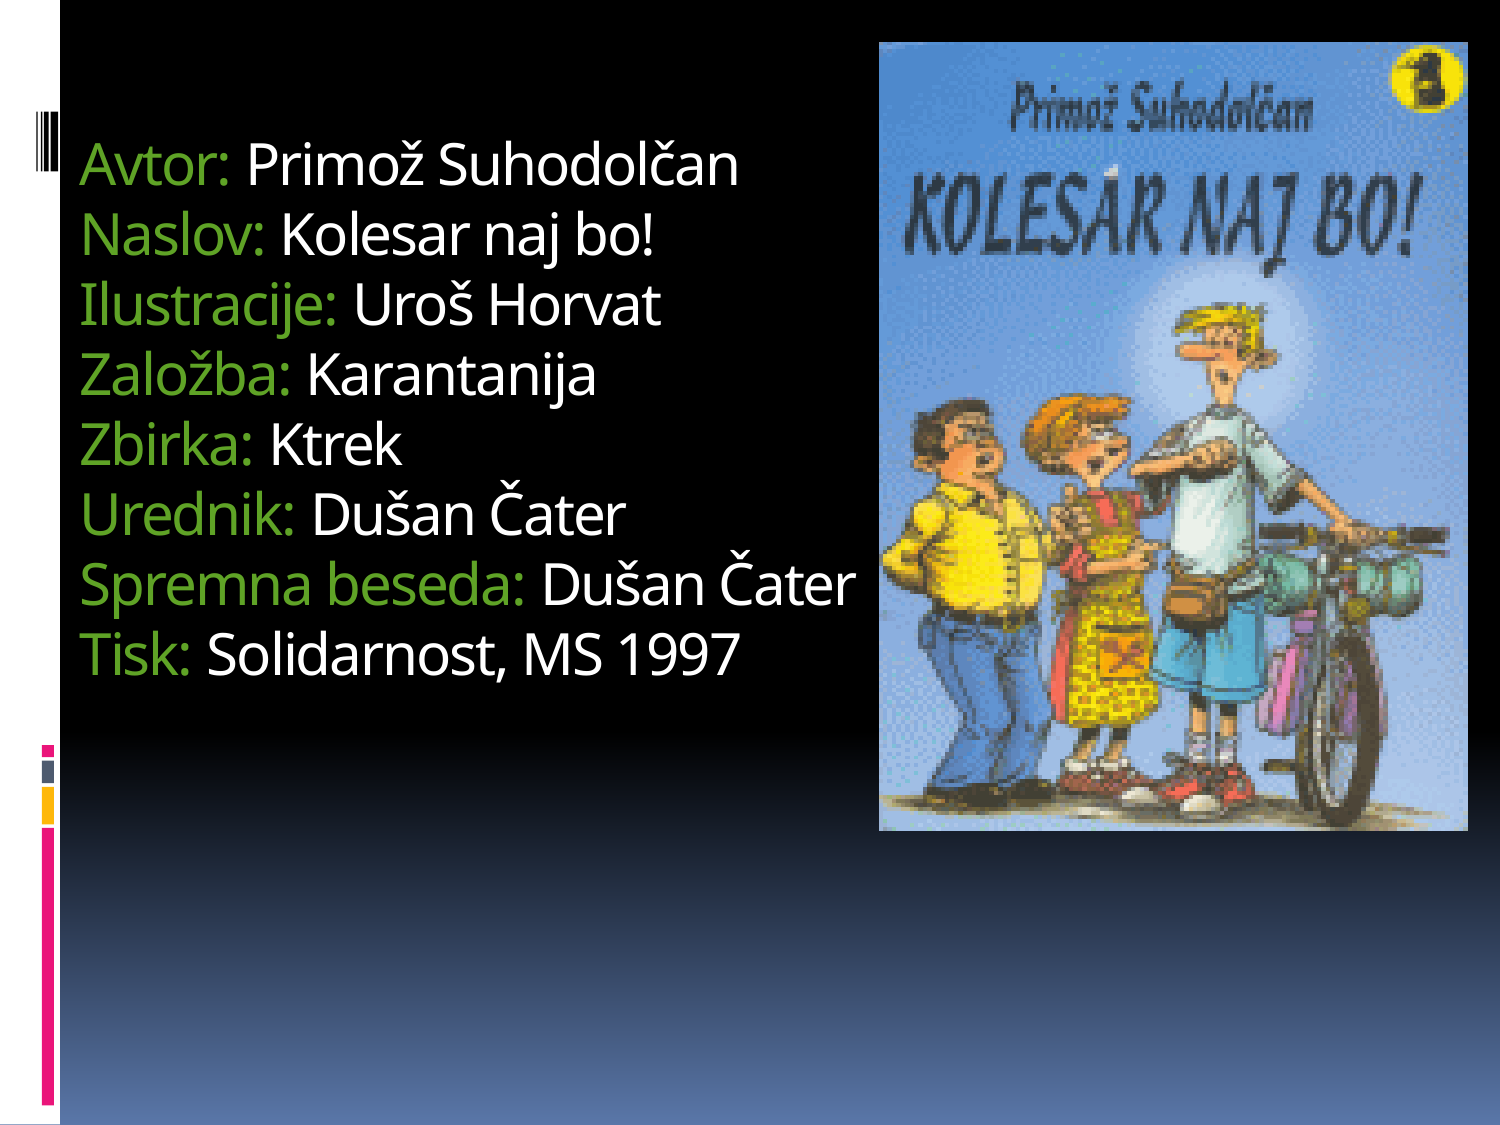

# Avtor: Primož Suhodolčan Naslov: Kolesar naj bo! Ilustracije: Uroš Horvat Založba: Karantanija Zbirka: Ktrek Urednik: Dušan Čater Spremna beseda: Dušan Čater Tisk: Solidarnost, MS 1997